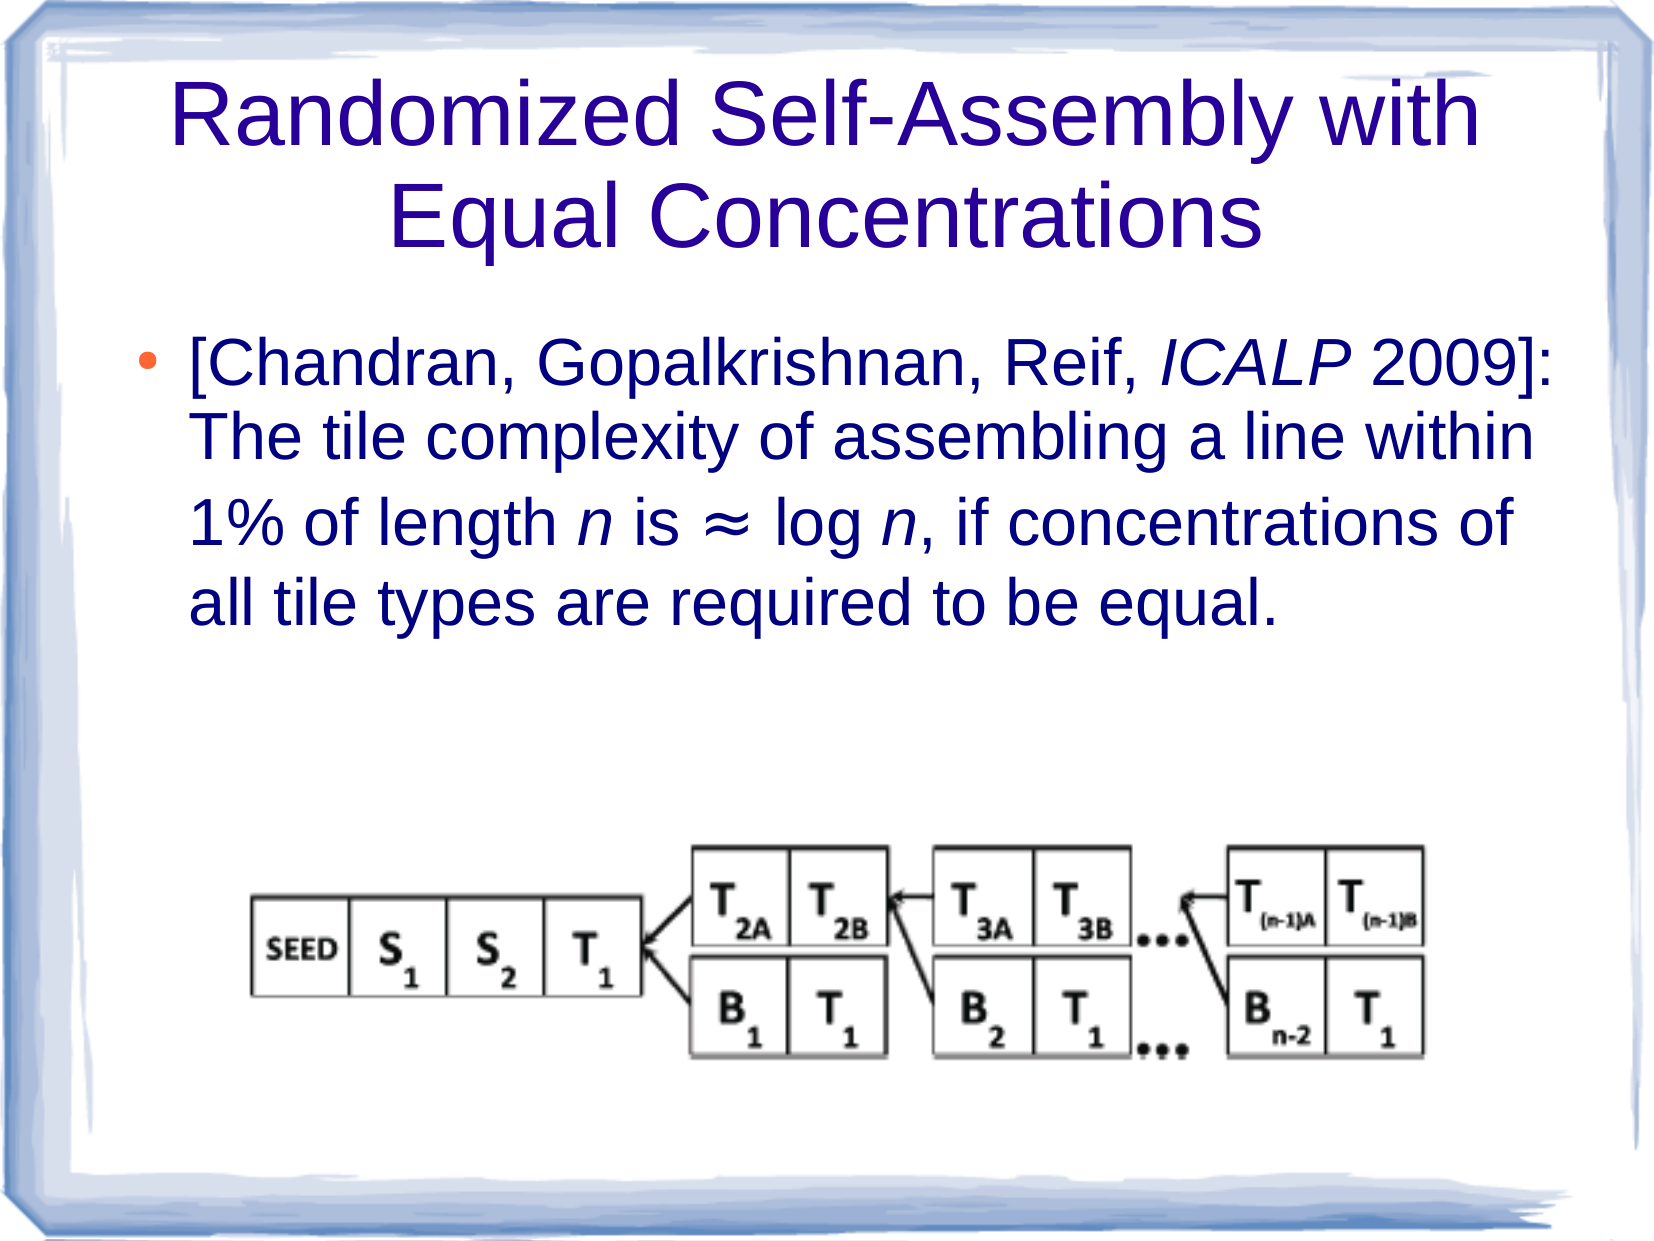

# Randomized Self-Assembly with Equal Concentrations
[Chandran, Gopalkrishnan, Reif, ICALP 2009]: The tile complexity of assembling a line within 1% of length n is ≈ log n, if concentrations of all tile types are required to be equal.